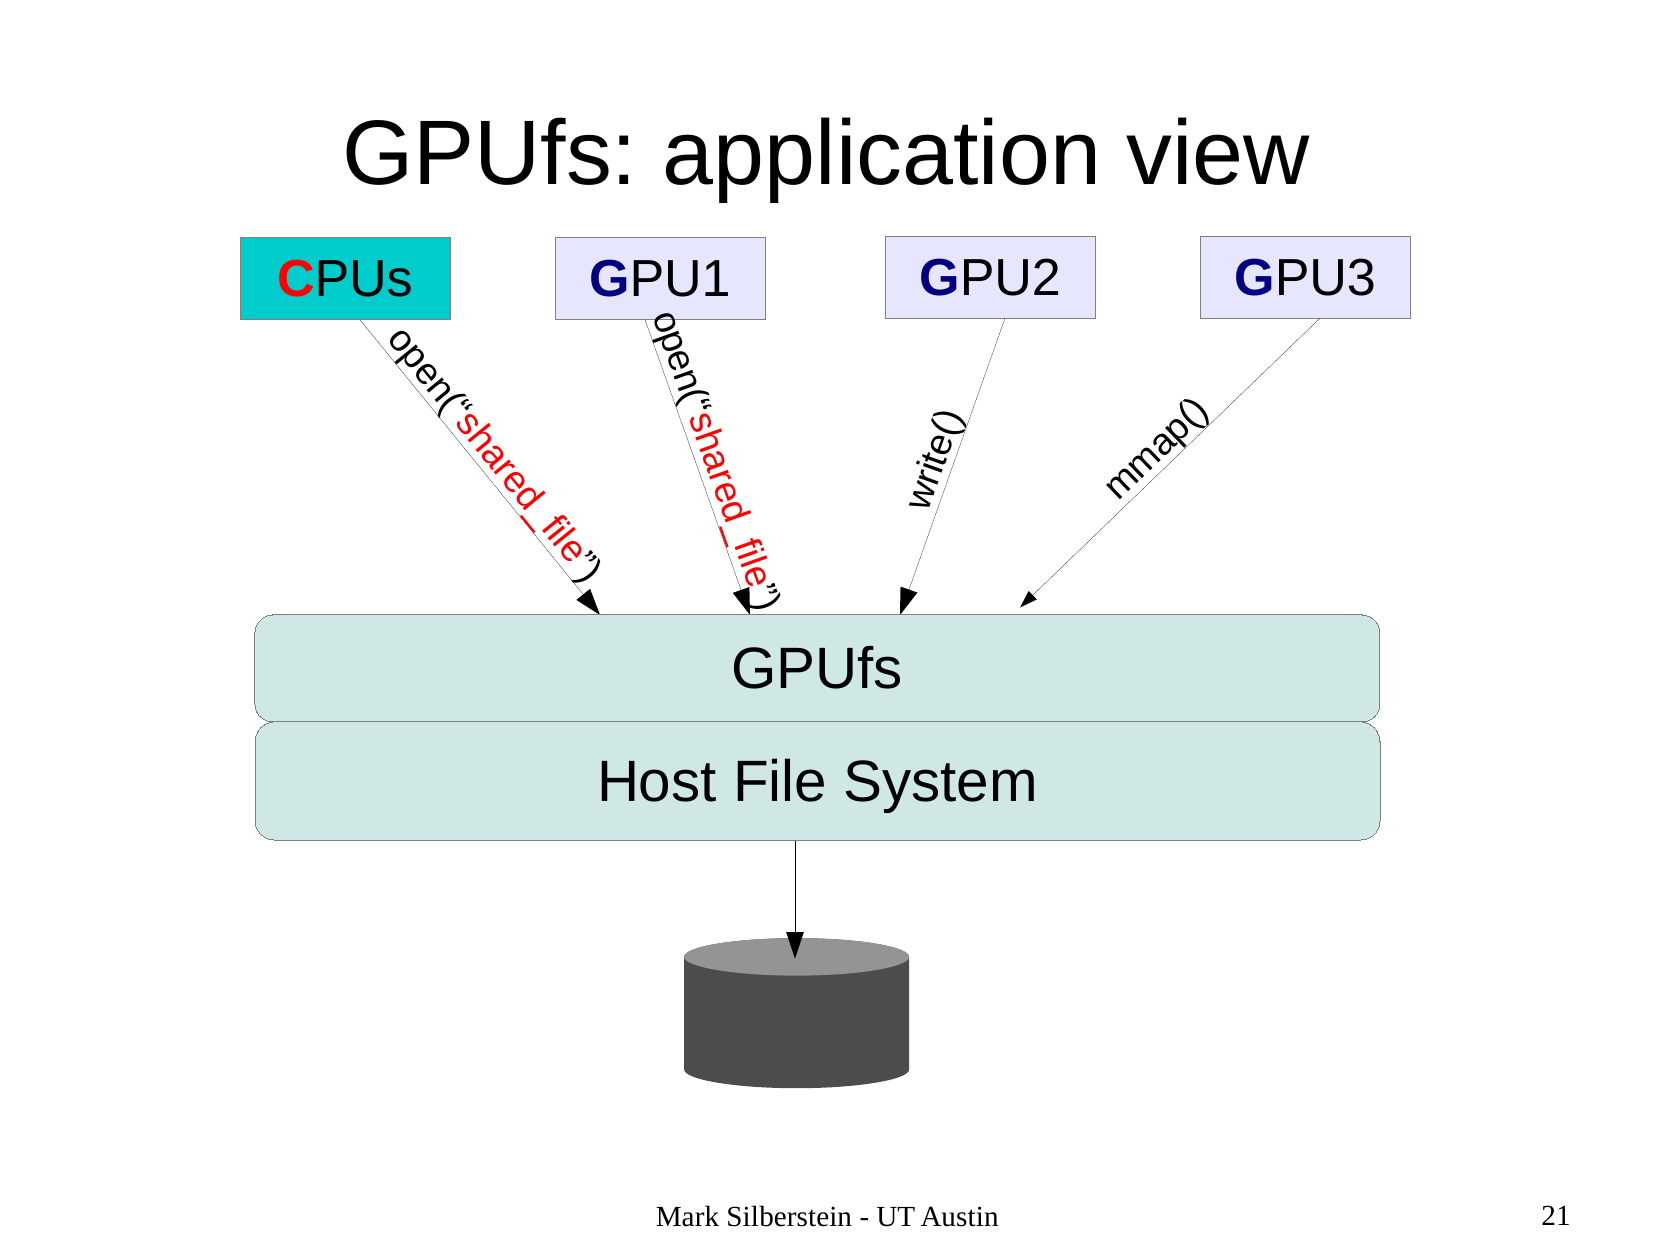

# GPUfs: application view
GPU2
GPU3
CPUs
GPU1
write()
mmap()
open(“shared_file”)
open(“shared_file”)
GPUfs
Host File System
21
Mark Silberstein - UT Austin